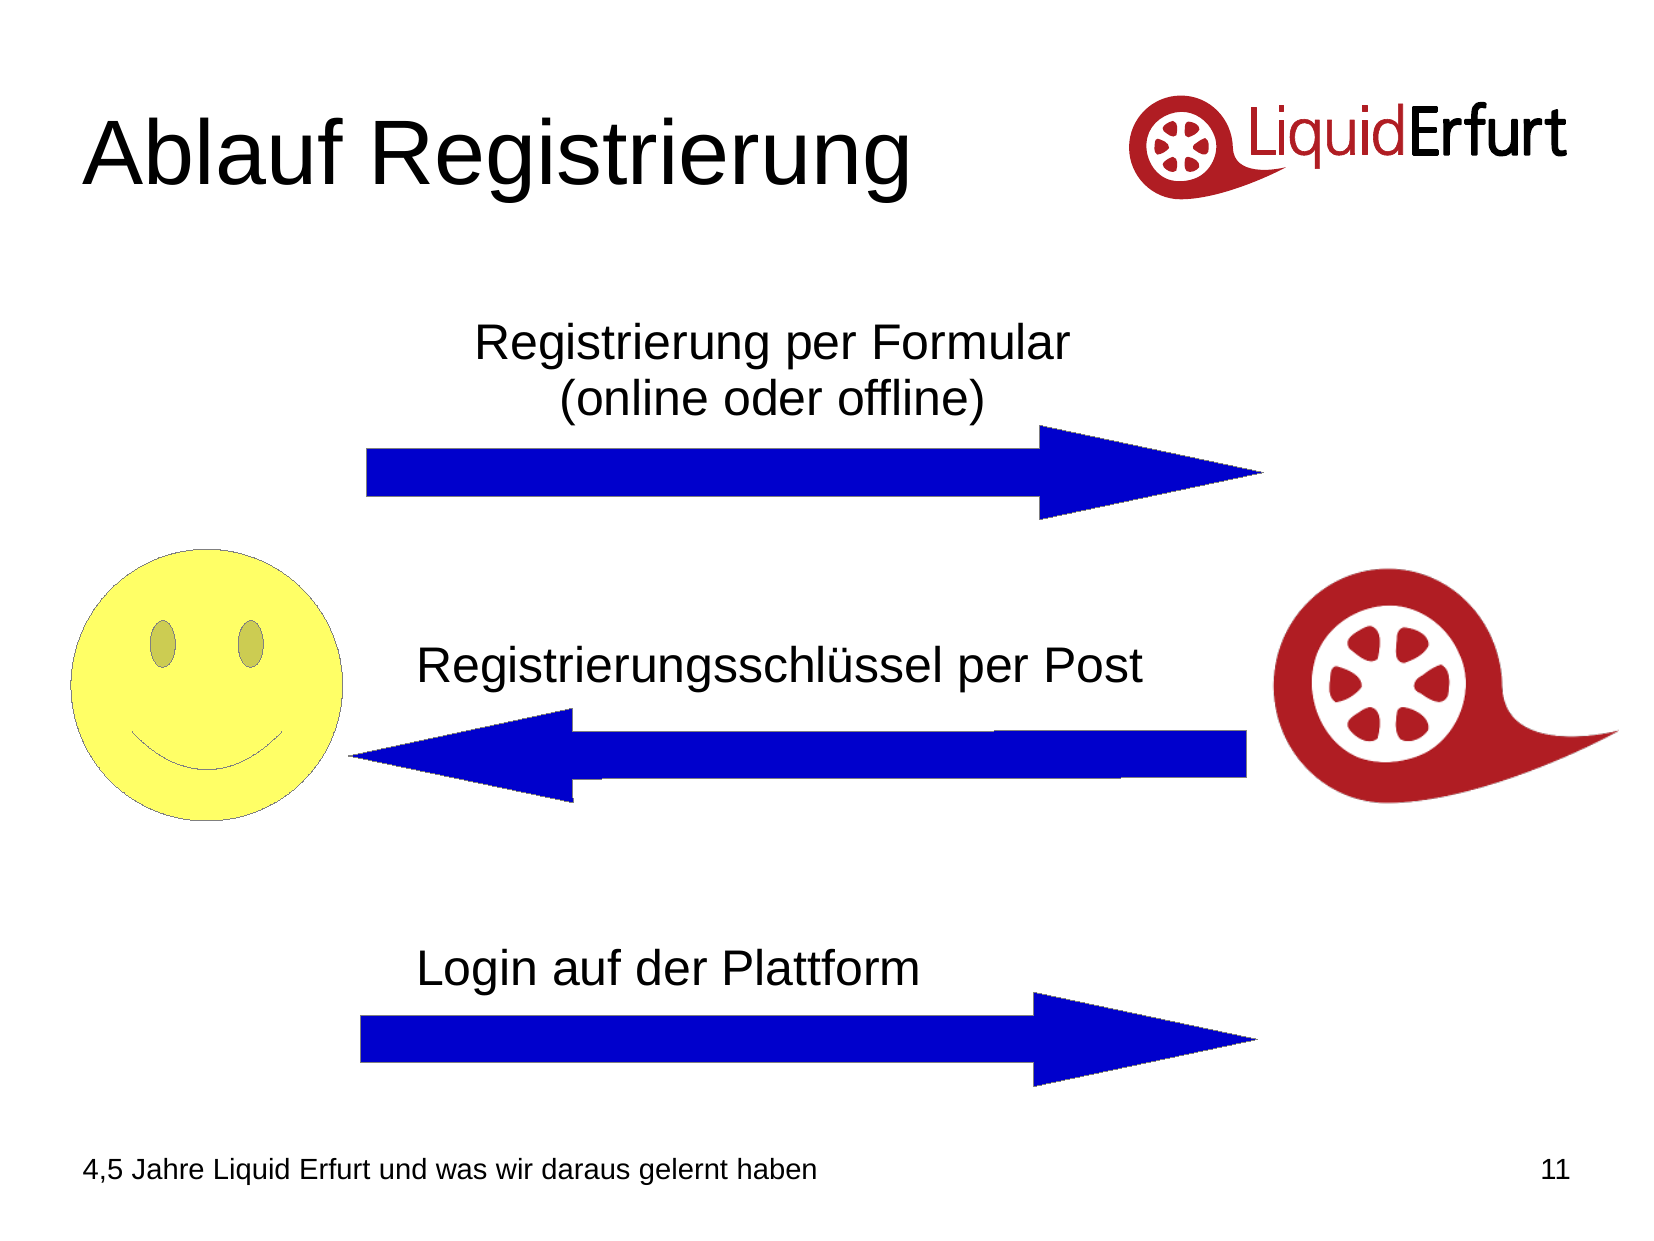

# Ablauf Registrierung
Registrierung per Formular (online oder offline)
Registrierungsschlüssel per Post
Login auf der Plattform
4,5 Jahre Liquid Erfurt und was wir daraus gelernt haben
11